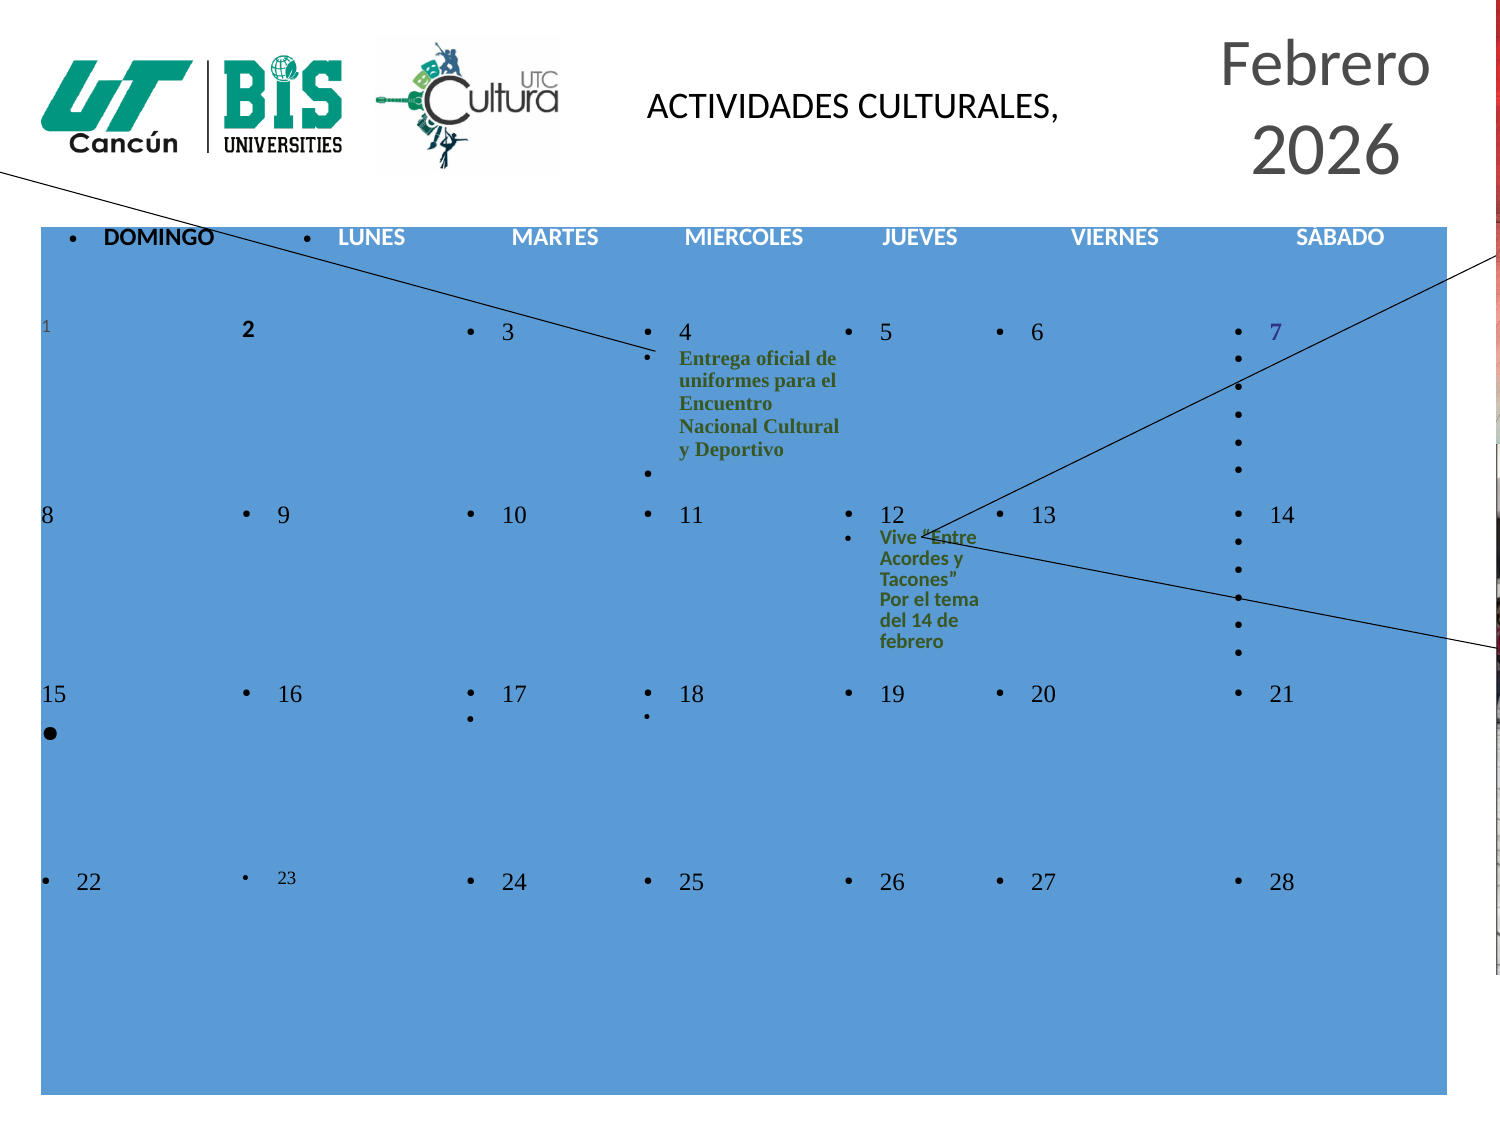

# Febrero 2026
ACTIVIDADES CULTURALES,
| DOMINGO | LUNES | MARTES | MIERCOLES | JUEVES | VIERNES | SÁBADO |
| --- | --- | --- | --- | --- | --- | --- |
| 1 | 2 | 3 | 4 Entrega oficial de uniformes para el Encuentro Nacional Cultural y Deportivo | 5 | 6 | 7 |
| 8 | 9 | 10 | 11 | 12 Vive “Entre Acordes y Tacones” Por el tema del 14 de febrero | 13 | 14 |
| 15 | 16 | 17 | 18 | 19 | 20 | 21 |
| 22 | 23 | 24 | 25 | 26 | 27 | 28 |